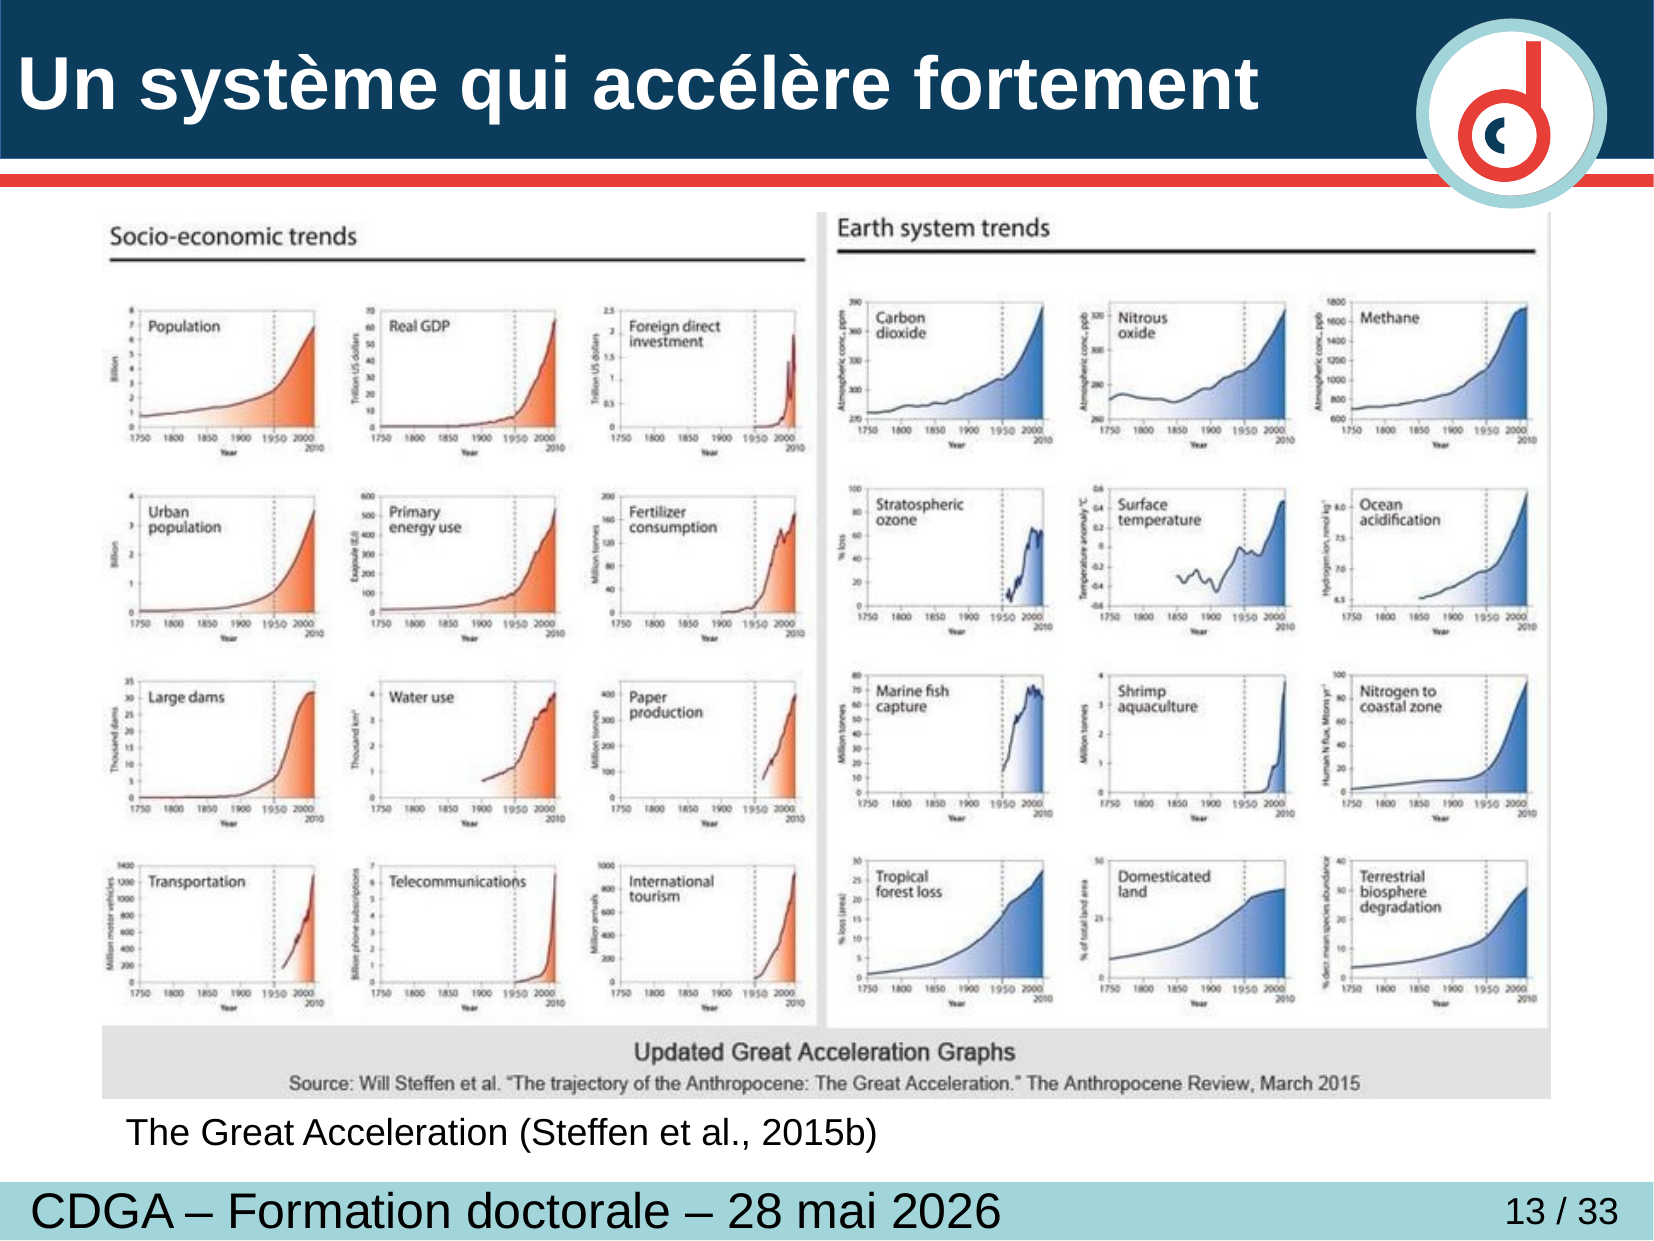

# Un système qui accélère fortement
 The Great Acceleration (Steffen et al., 2015b)